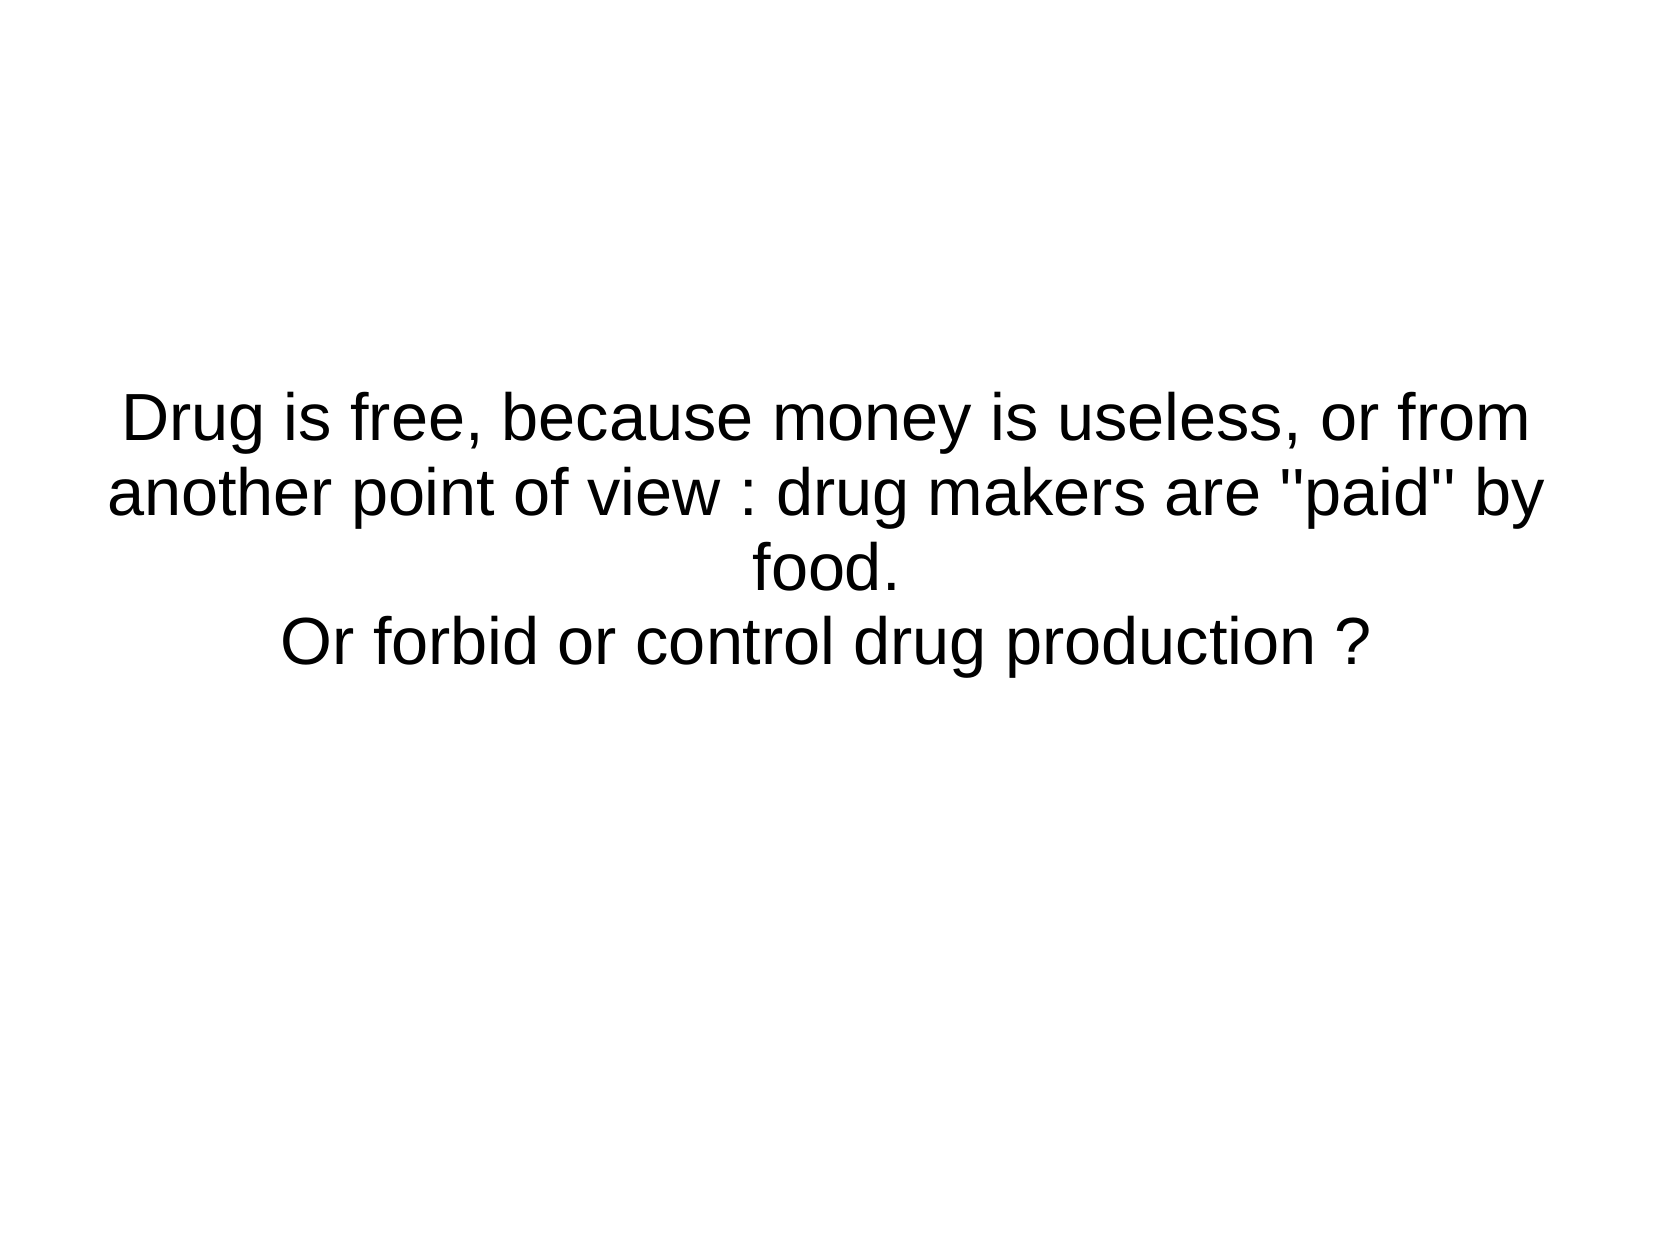

# Drug is free, because money is useless, or from another point of view : drug makers are ''paid'' by food. Or forbid or control drug production ?